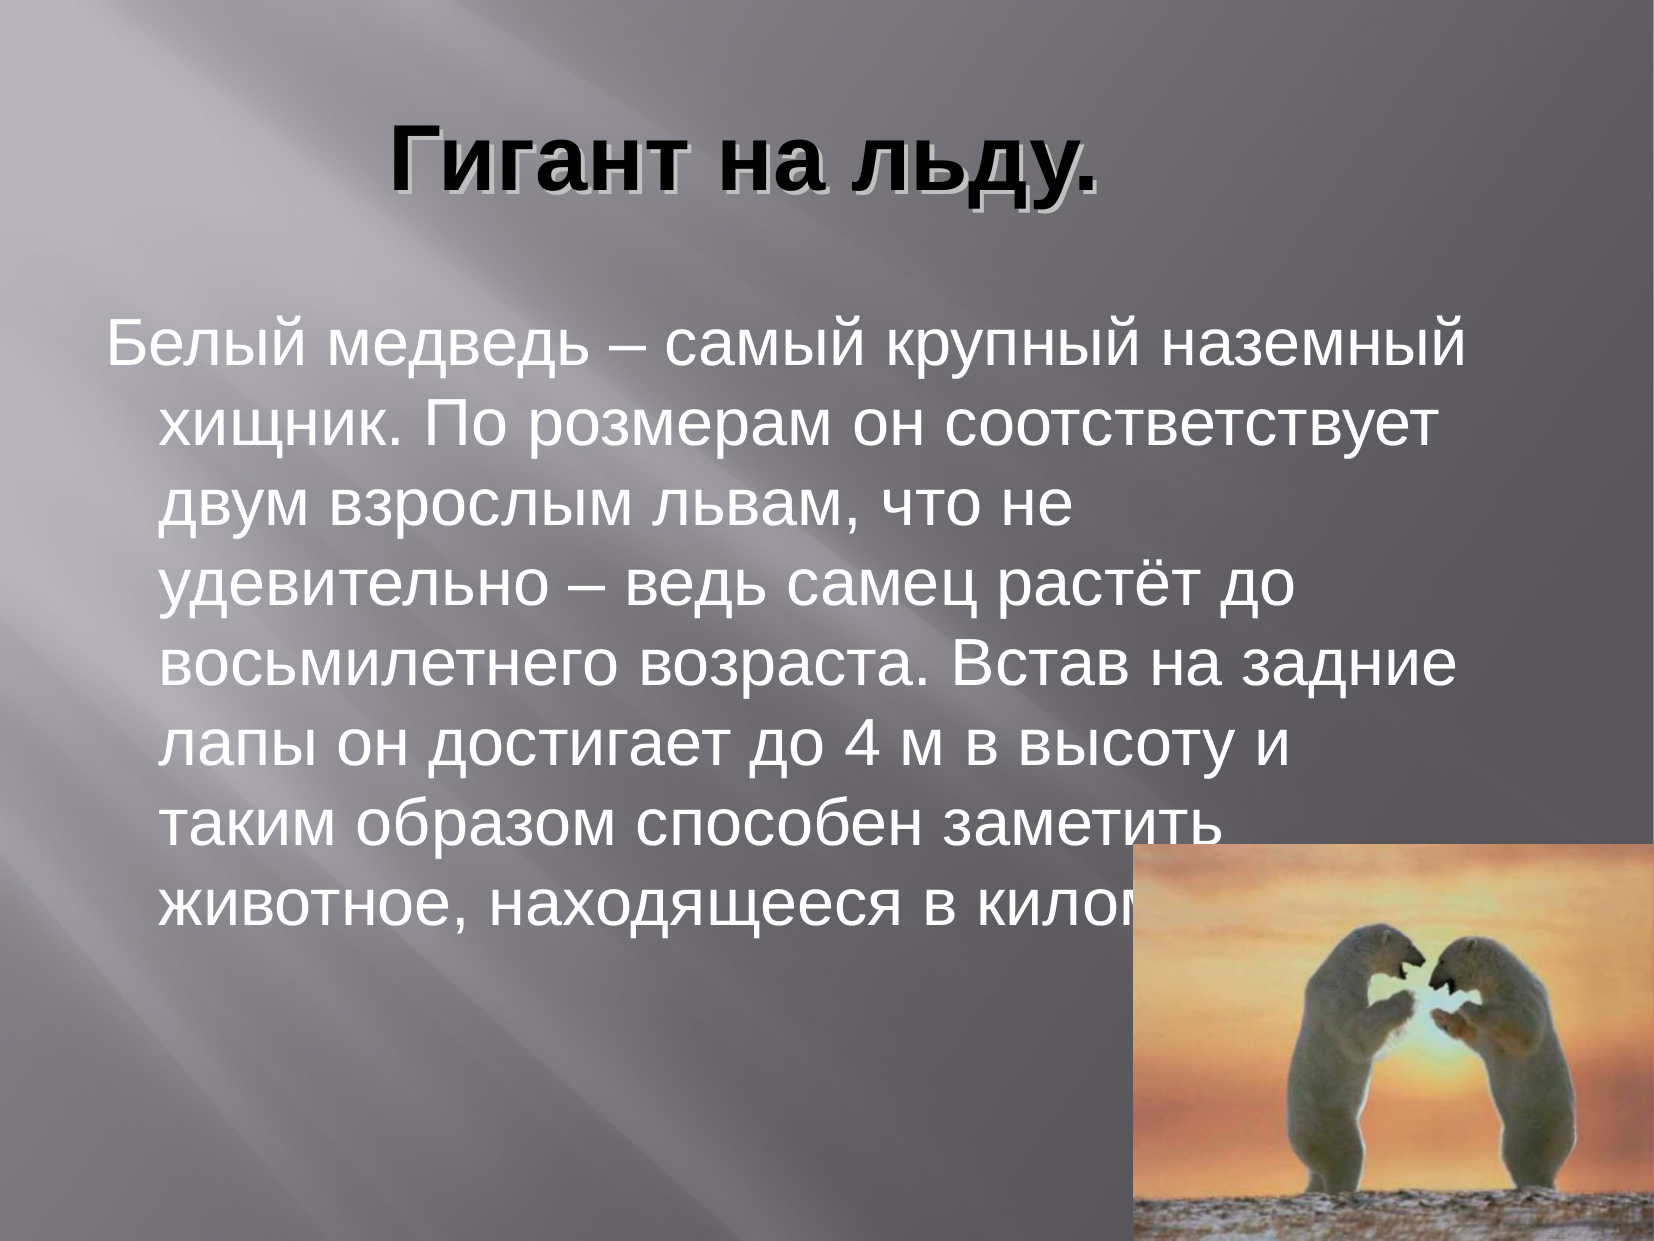

# Гигант на льду.
Белый медведь – самый крупный наземный хищник. По розмерам он соотстветствует двум взрослым львам, что не удевительно – ведь самец растёт до восьмилетнего возраста. Встав на задние лапы он достигает до 4 м в высоту и таким образом способен заметить животное, находящееся в километре.